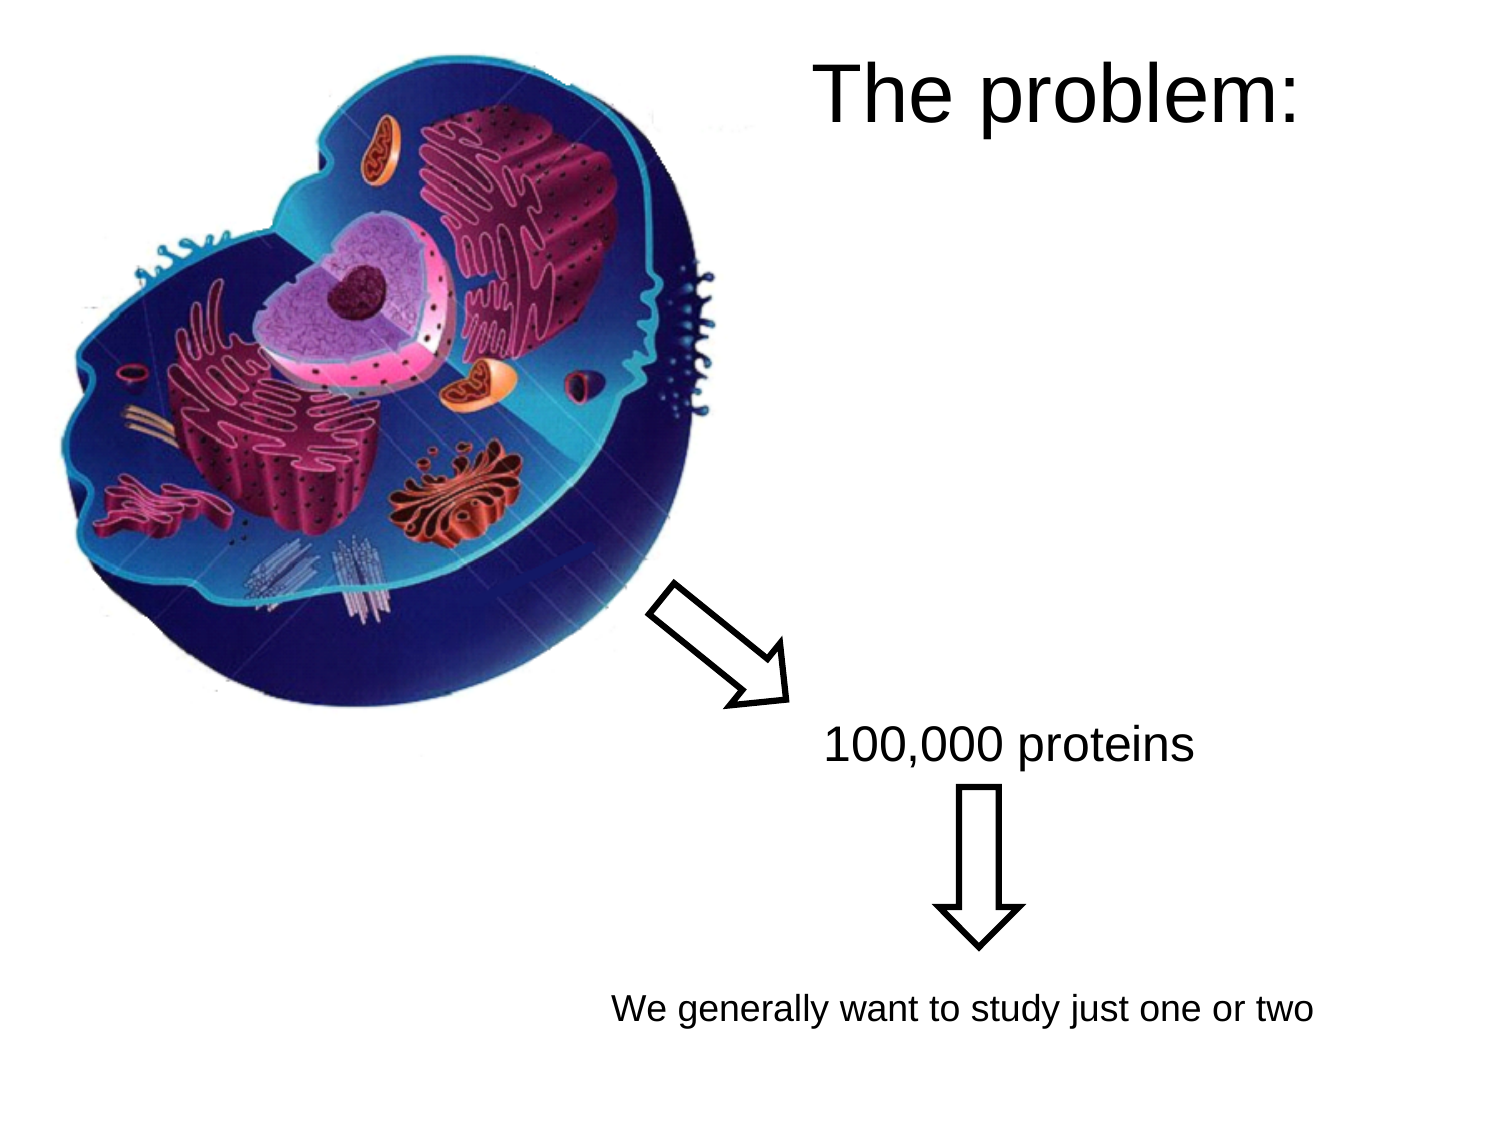

The problem:
100,000 proteins
We generally want to study just one or two